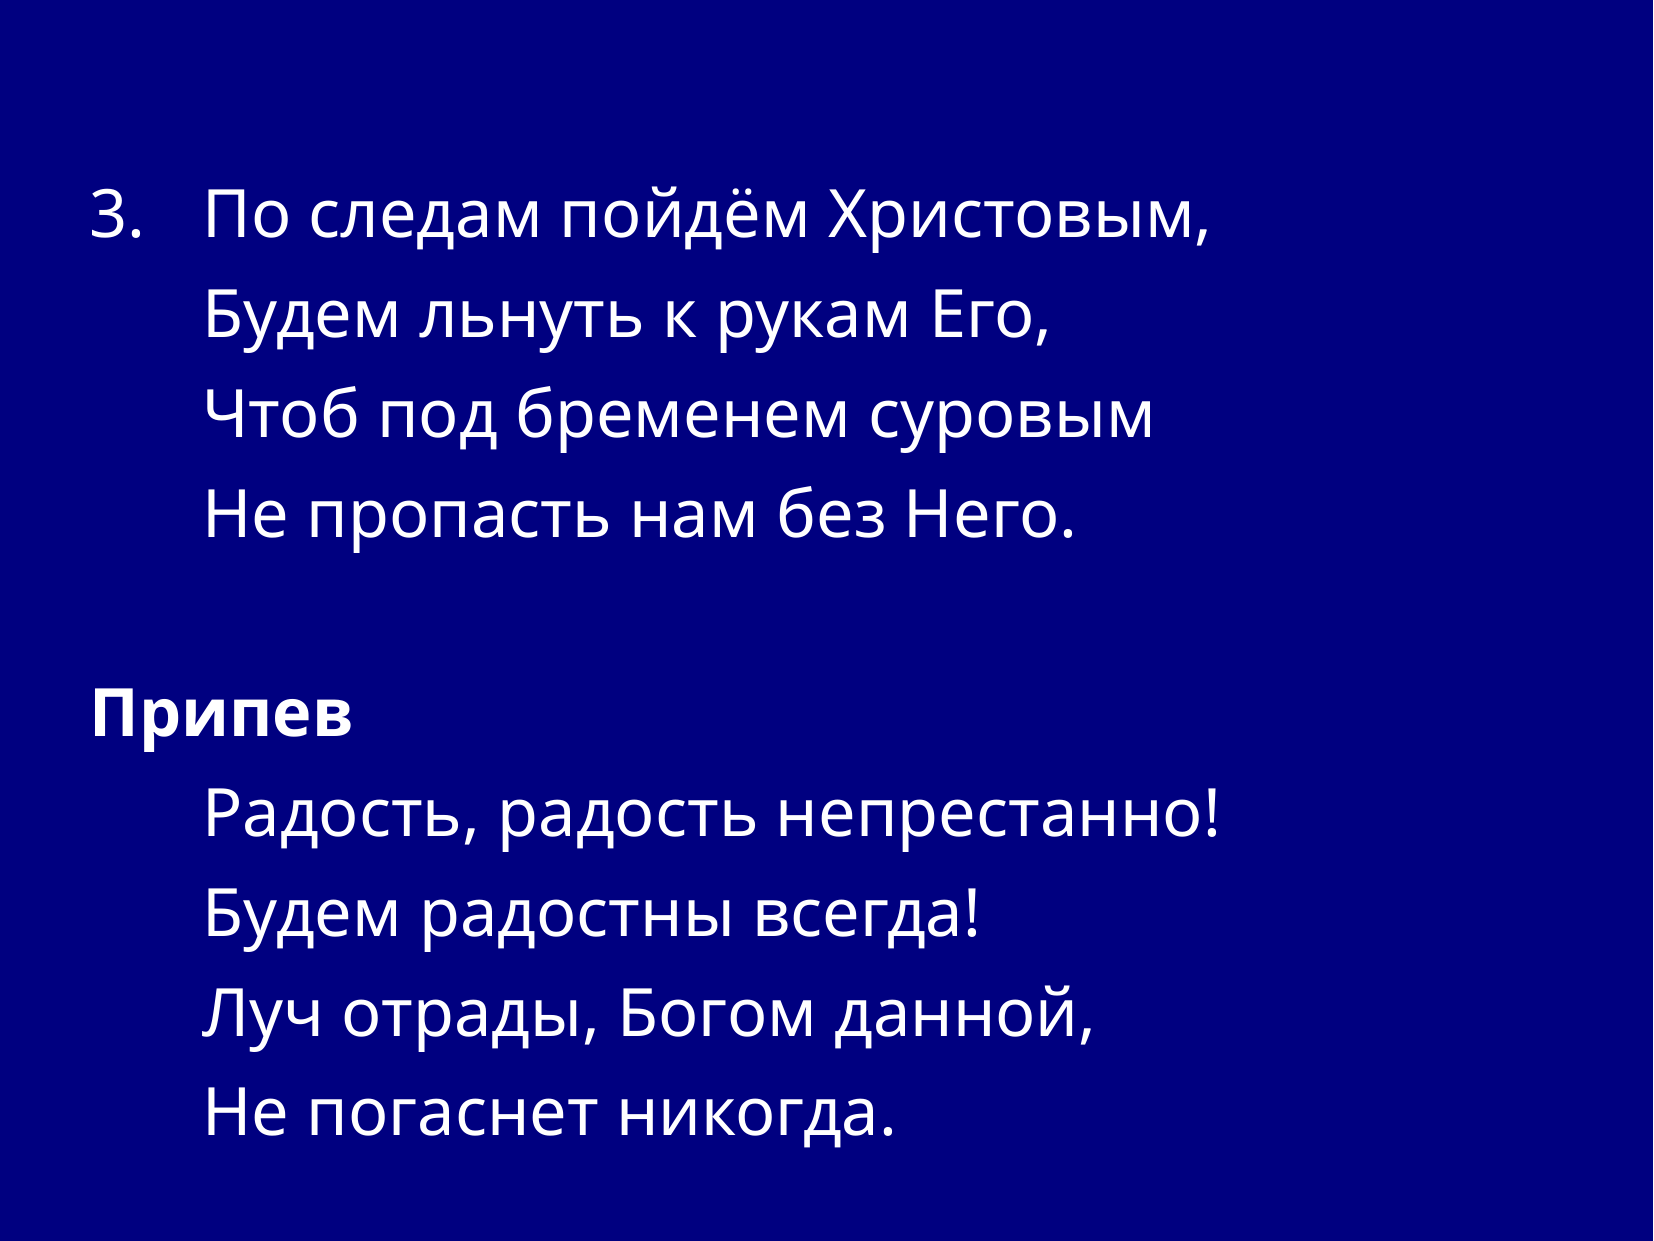

3.	По следам пойдём Христовым,
	Будем льнуть к рукам Его,
	Чтоб под бременем суровым
	Не пропасть нам без Него.
Припев
	Радость, радость непрестанно!
	Будем радостны всегда!
	Луч отрады, Богом данной,
	Не погаснет никогда.